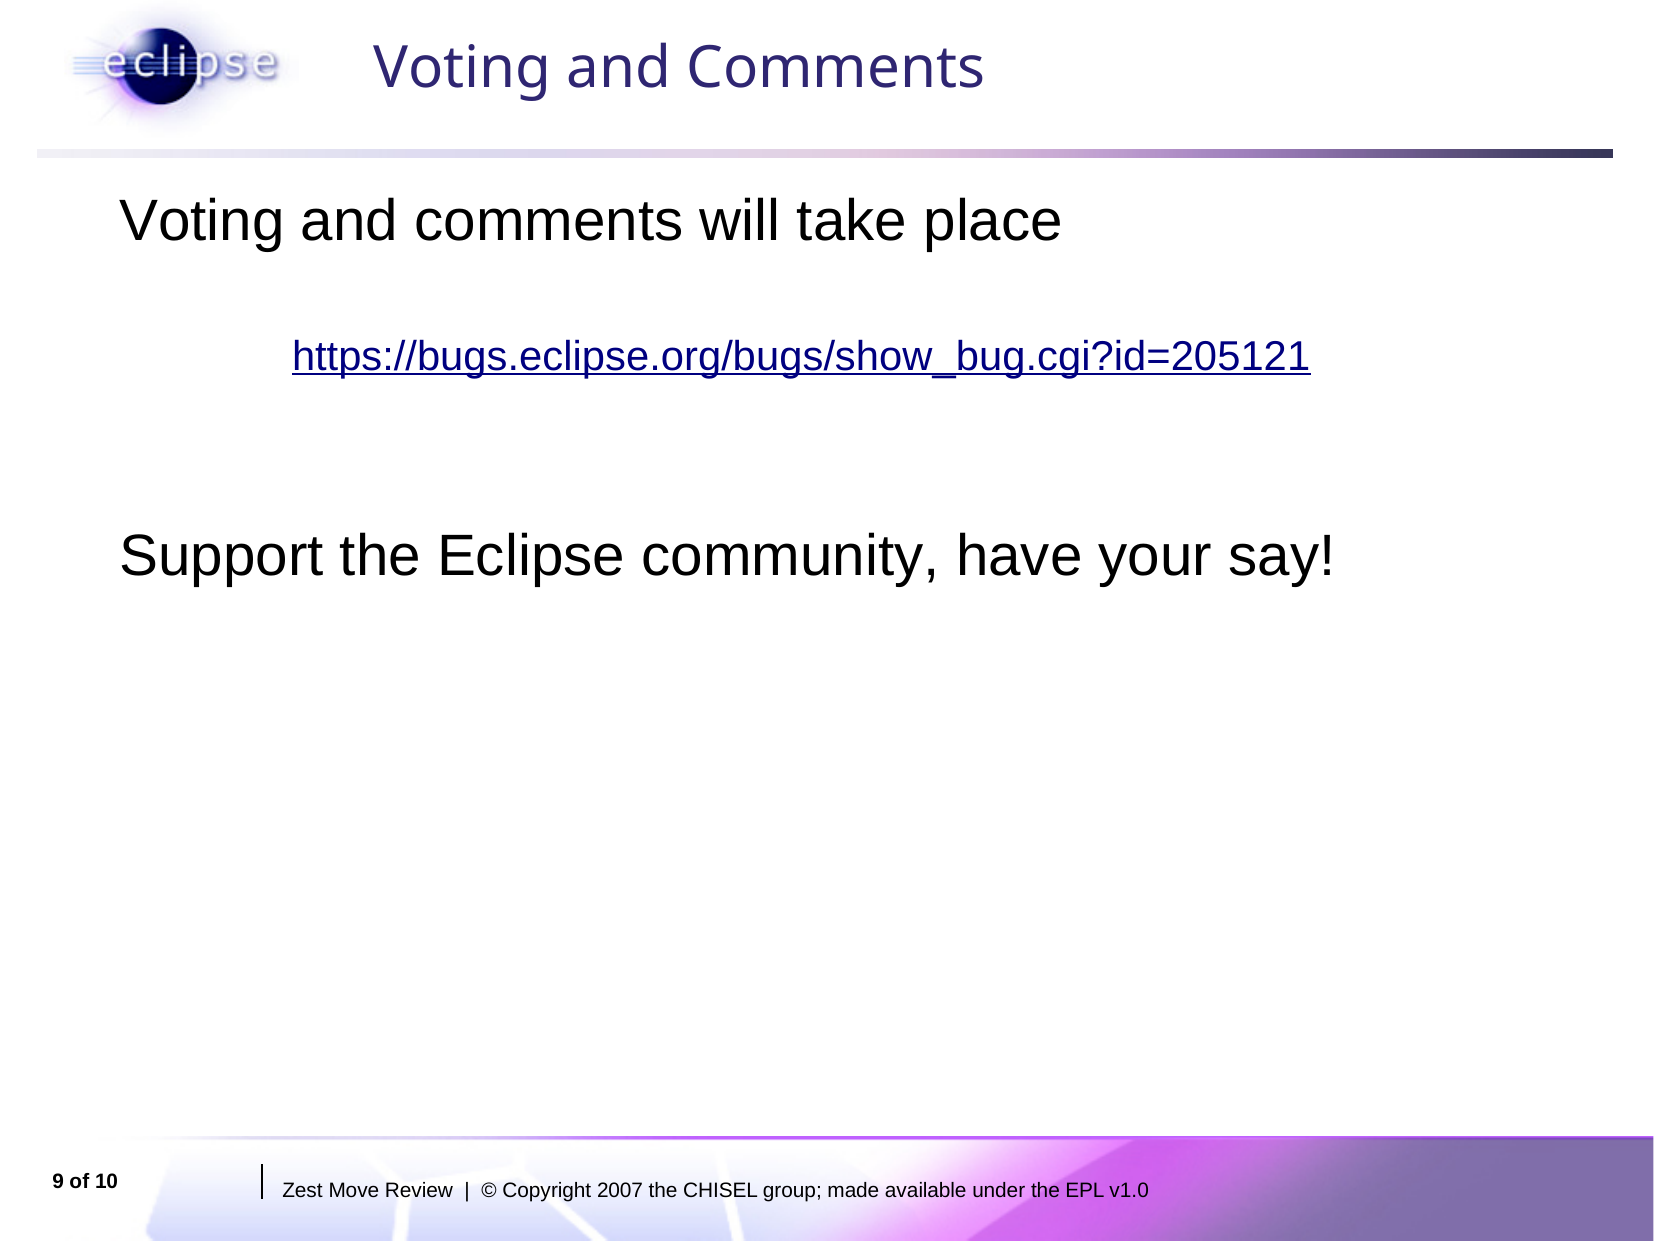

# Voting and Comments
Voting and comments will take place
	https://bugs.eclipse.org/bugs/show_bug.cgi?id=205121
Support the Eclipse community, have your say!
9